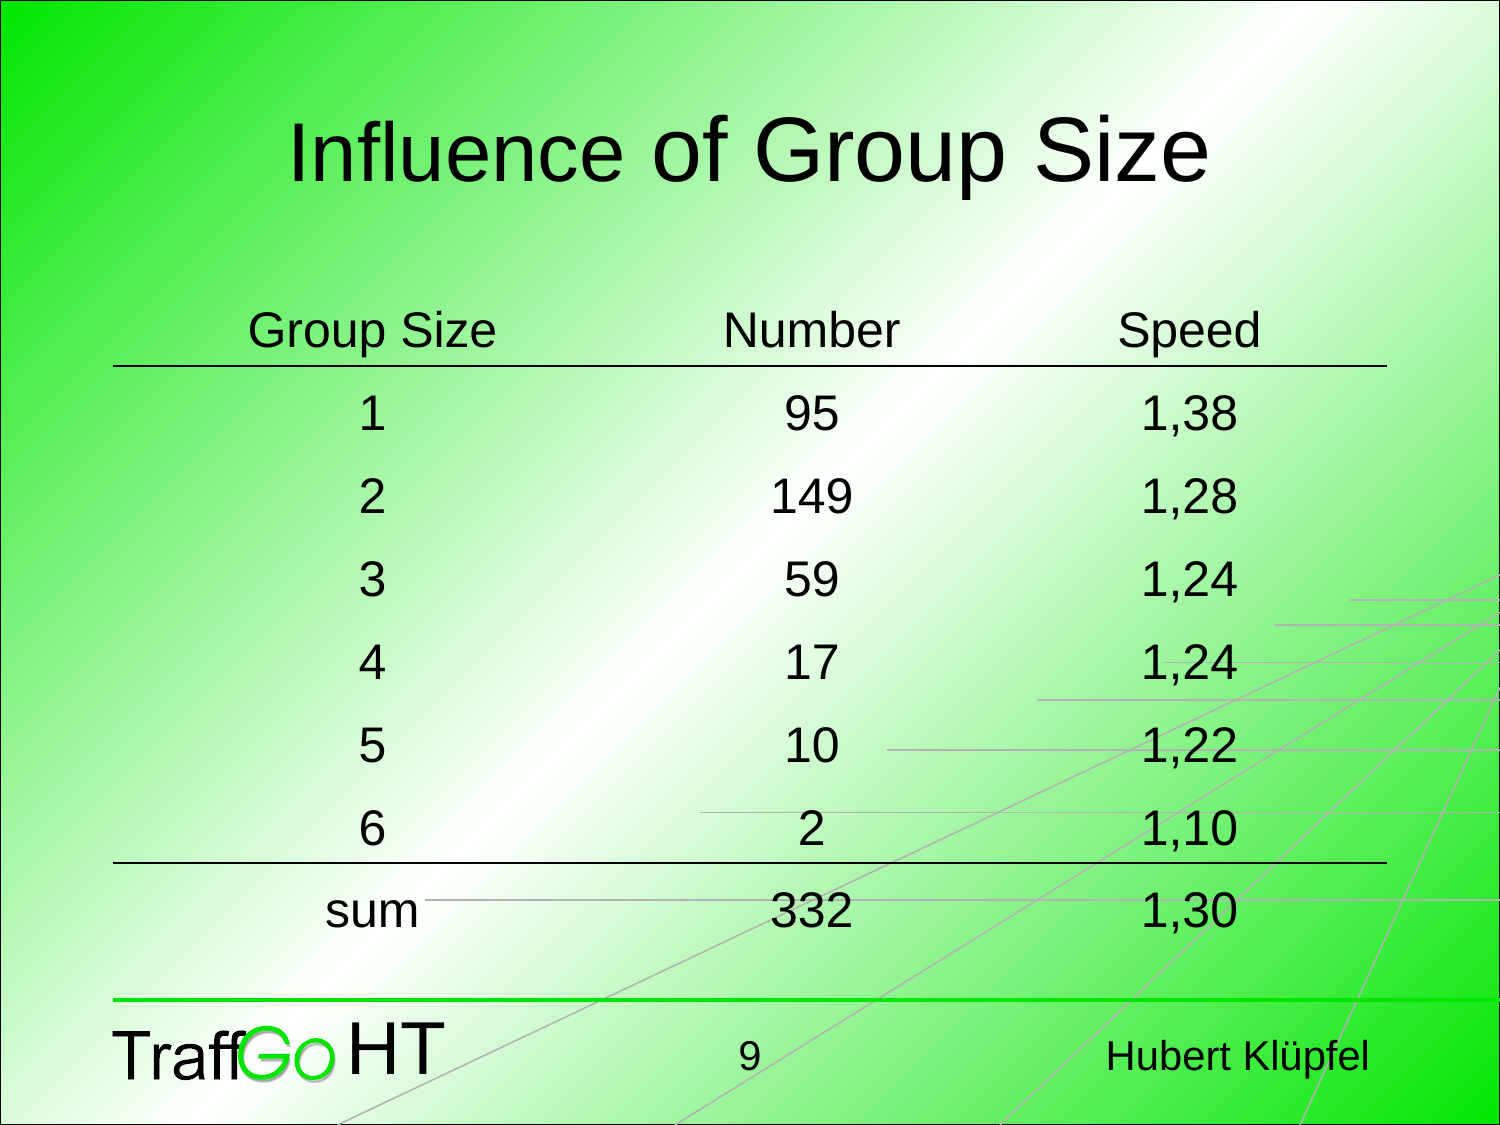

# Influence of Group Size
Group Size
Number
Speed
1
95
1,38
2
149
1,28
3
59
1,24
4
17
1,24
5
10
1,22
6
2
1,10
sum
332
1,30